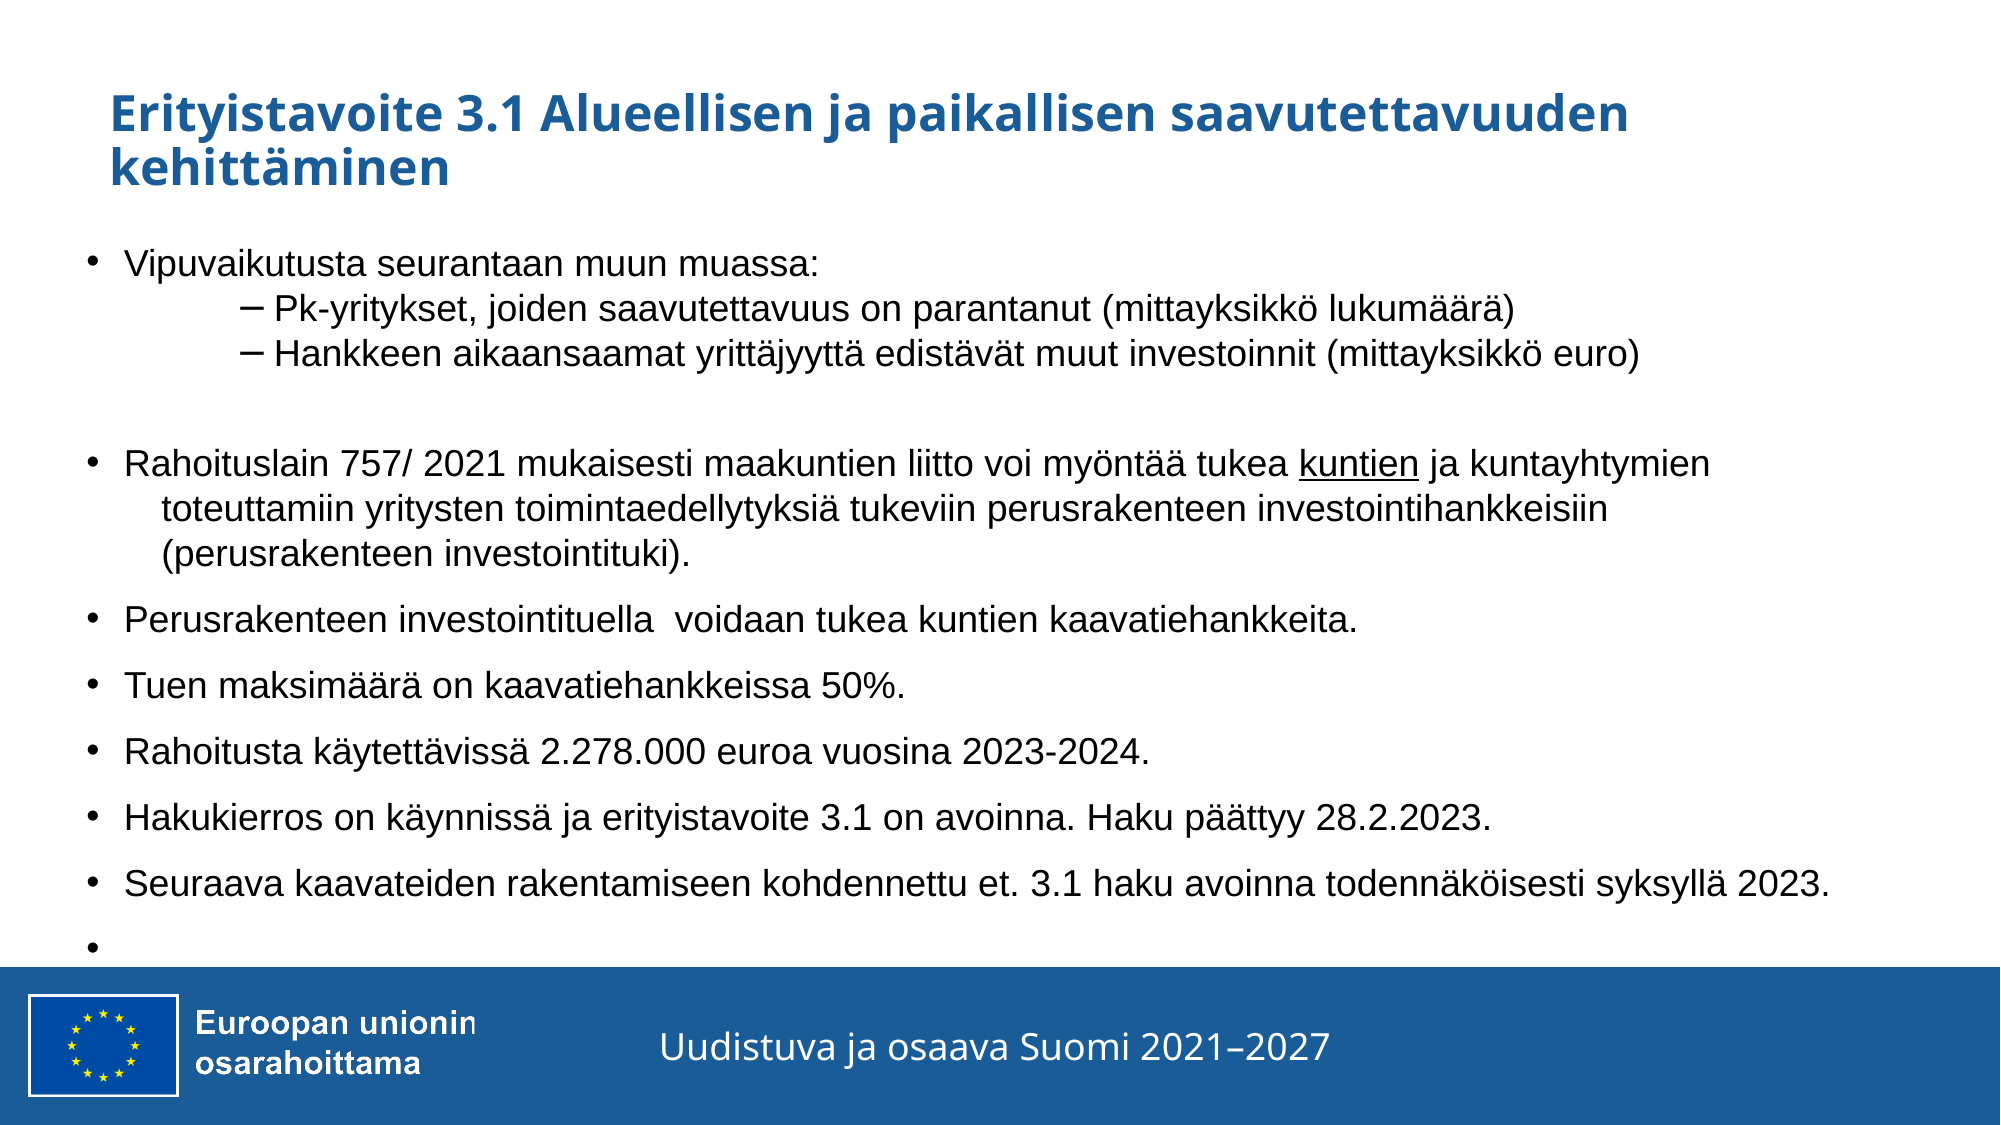

# Erityistavoite 3.1 Alueellisen ja paikallisen saavutettavuuden kehittäminen
Vipuvaikutusta seurantaan muun muassa:
Pk-yritykset, joiden saavutettavuus on parantanut (mittayksikkö lukumäärä)
Hankkeen aikaansaamat yrittäjyyttä edistävät muut investoinnit (mittayksikkö euro)
Rahoituslain 757/ 2021 mukaisesti maakuntien liitto voi myöntää tukea kuntien ja kuntayhtymien toteuttamiin yritysten toimintaedellytyksiä tukeviin perusrakenteen investointihankkeisiin (perusrakenteen investointituki).
Perusrakenteen investointituella voidaan tukea kuntien kaavatiehankkeita.
Tuen maksimäärä on kaavatiehankkeissa 50%.
Rahoitusta käytettävissä 2.278.000 euroa vuosina 2023-2024.
Hakukierros on käynnissä ja erityistavoite 3.1 on avoinna. Haku päättyy 28.2.2023.
Seuraava kaavateiden rakentamiseen kohdennettu et. 3.1 haku avoinna todennäköisesti syksyllä 2023.